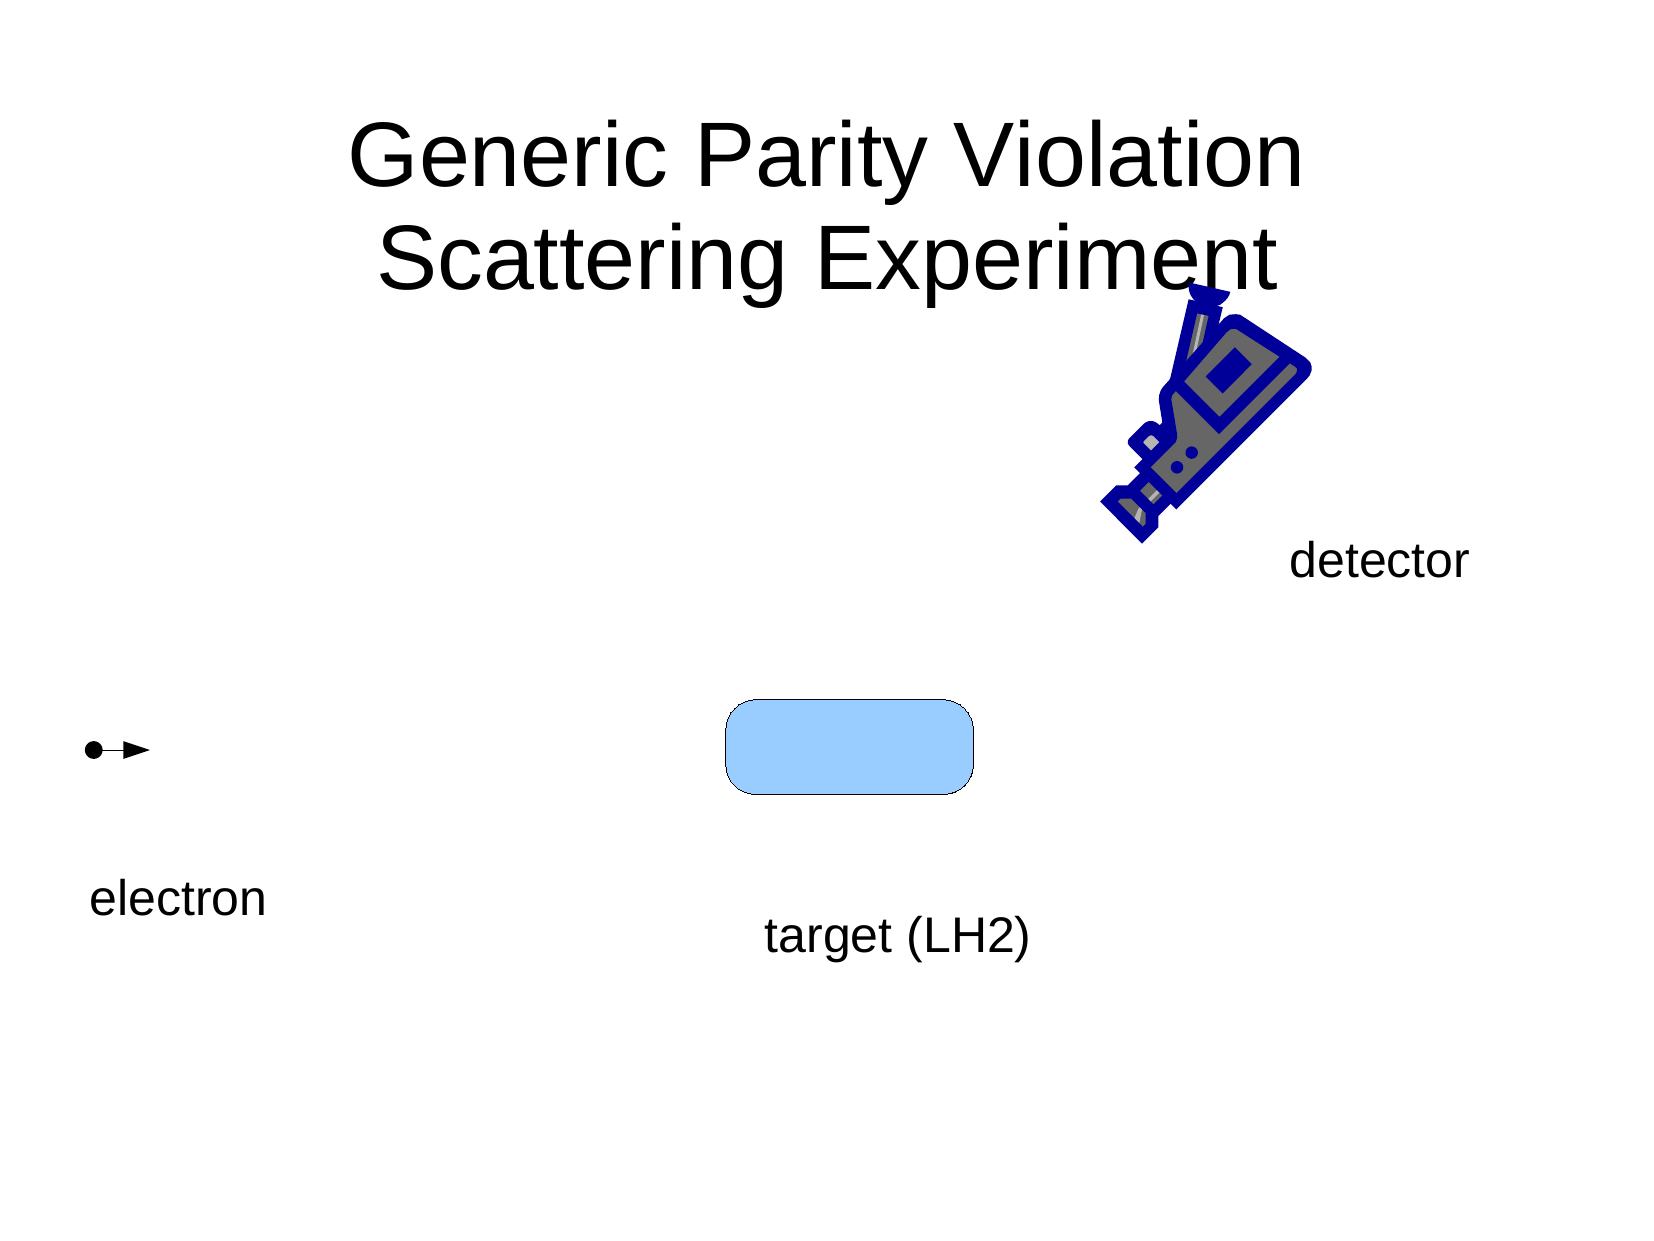

# Generic Parity Violation Scattering Experiment
detector
electron
target (LH2)